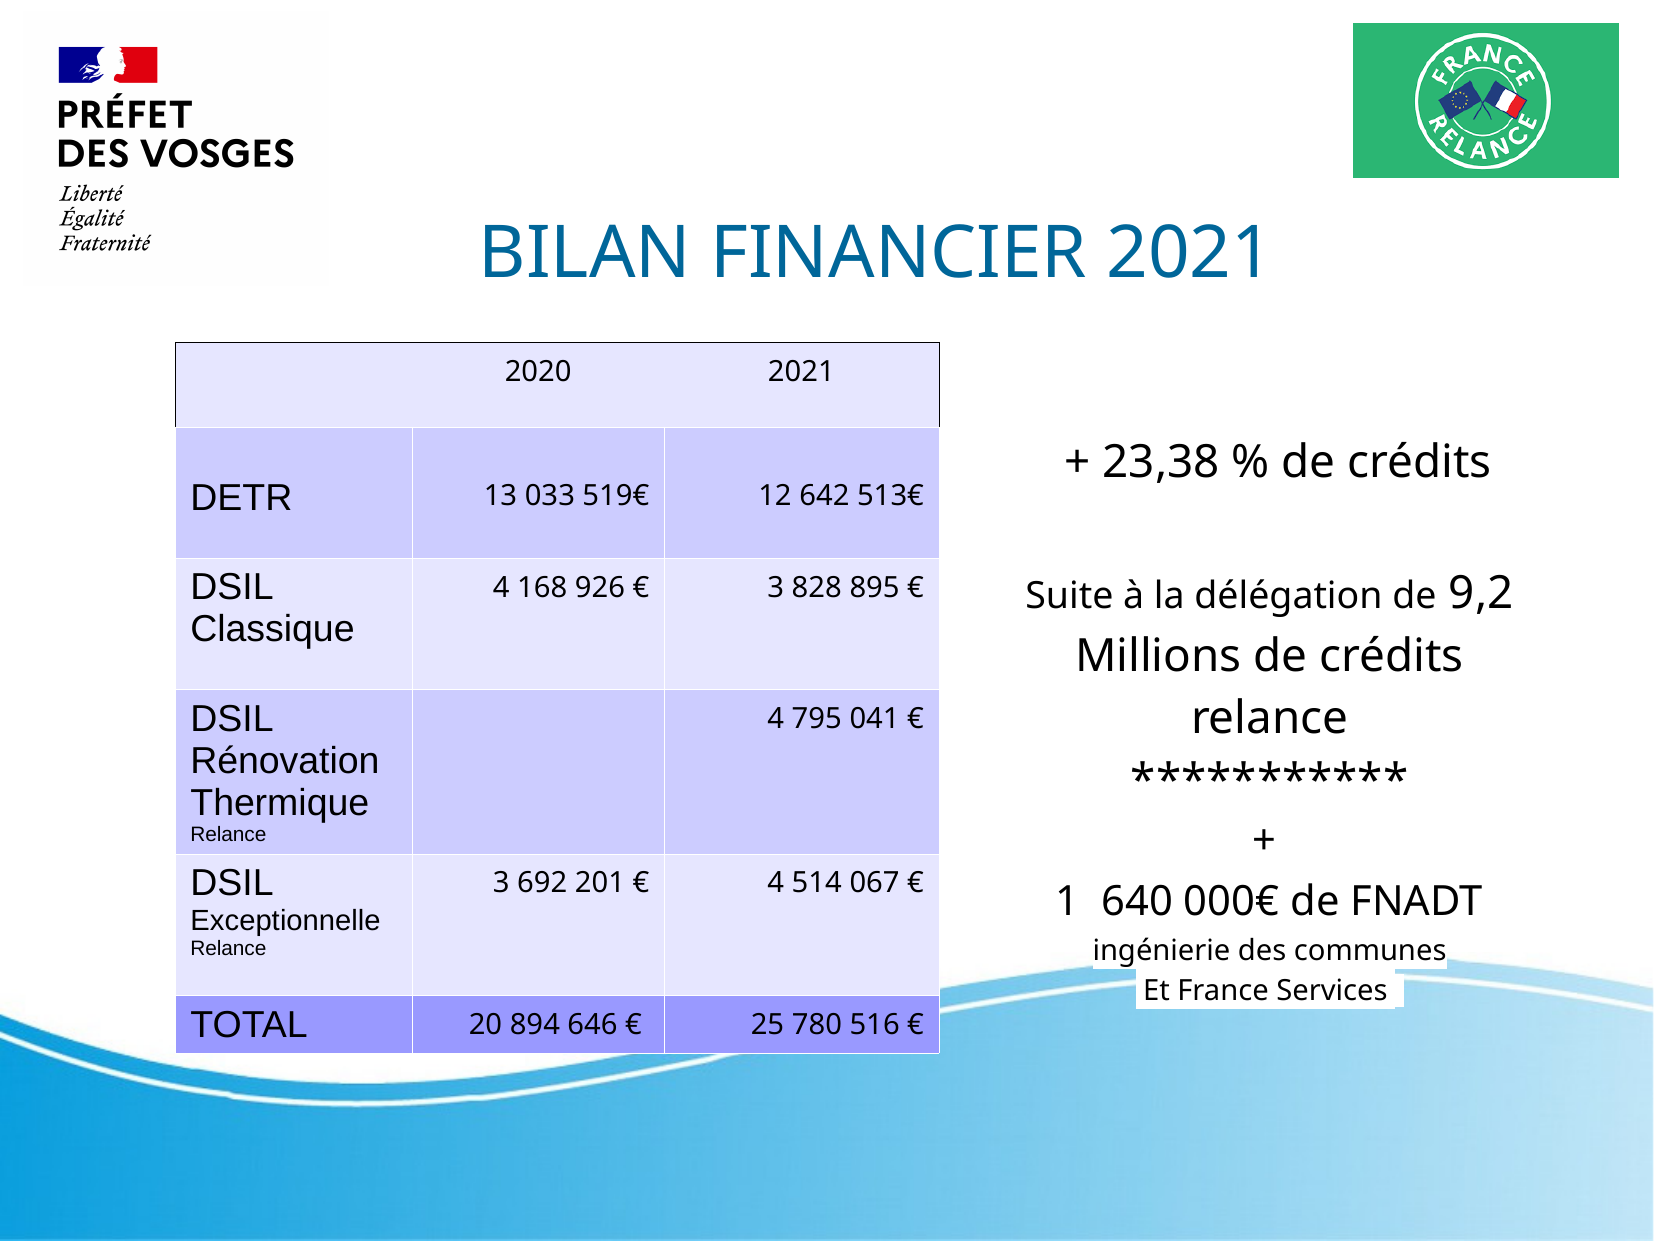

BILAN FINANCIER 2021
| | 2020 | 2021 |
| --- | --- | --- |
| DETR | 13 033 519€ | 12 642 513€ |
| DSIL Classique | 4 168 926 € | 3 828 895 € |
| DSIL Rénovation Thermique Relance | | 4 795 041 € |
| DSIL Exceptionnelle Relance | 3 692 201 € | 4 514 067 € |
| TOTAL | 20 894 646 € | 25 780 516 € |
# + 23,38 % de crédits
Suite à la délégation de 9,2 Millions de crédits relance
***********
+
1 640 000€ de FNADT ingénierie des communes
 Et France Services